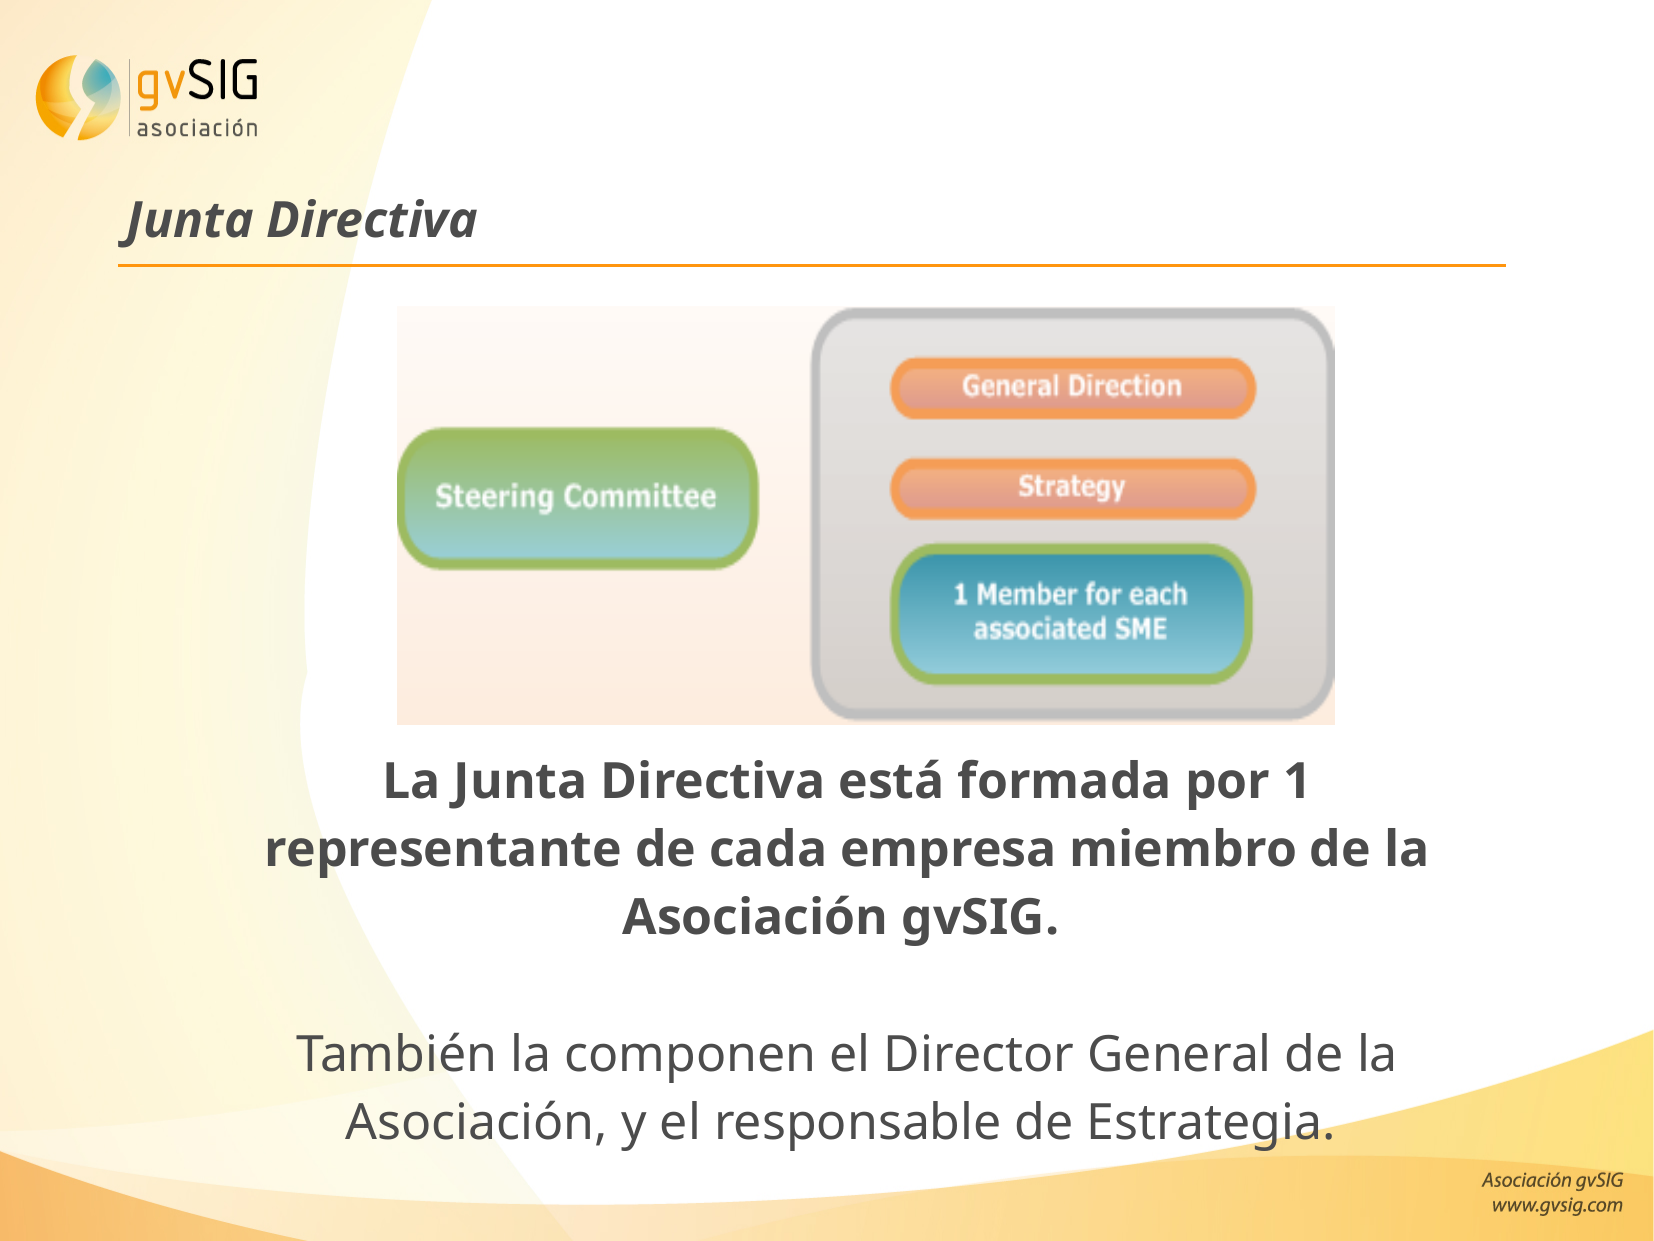

Junta Directiva
La Junta Directiva está formada por 1 representante de cada empresa miembro de la Asociación gvSIG.
También la componen el Director General de la Asociación, y el responsable de Estrategia.